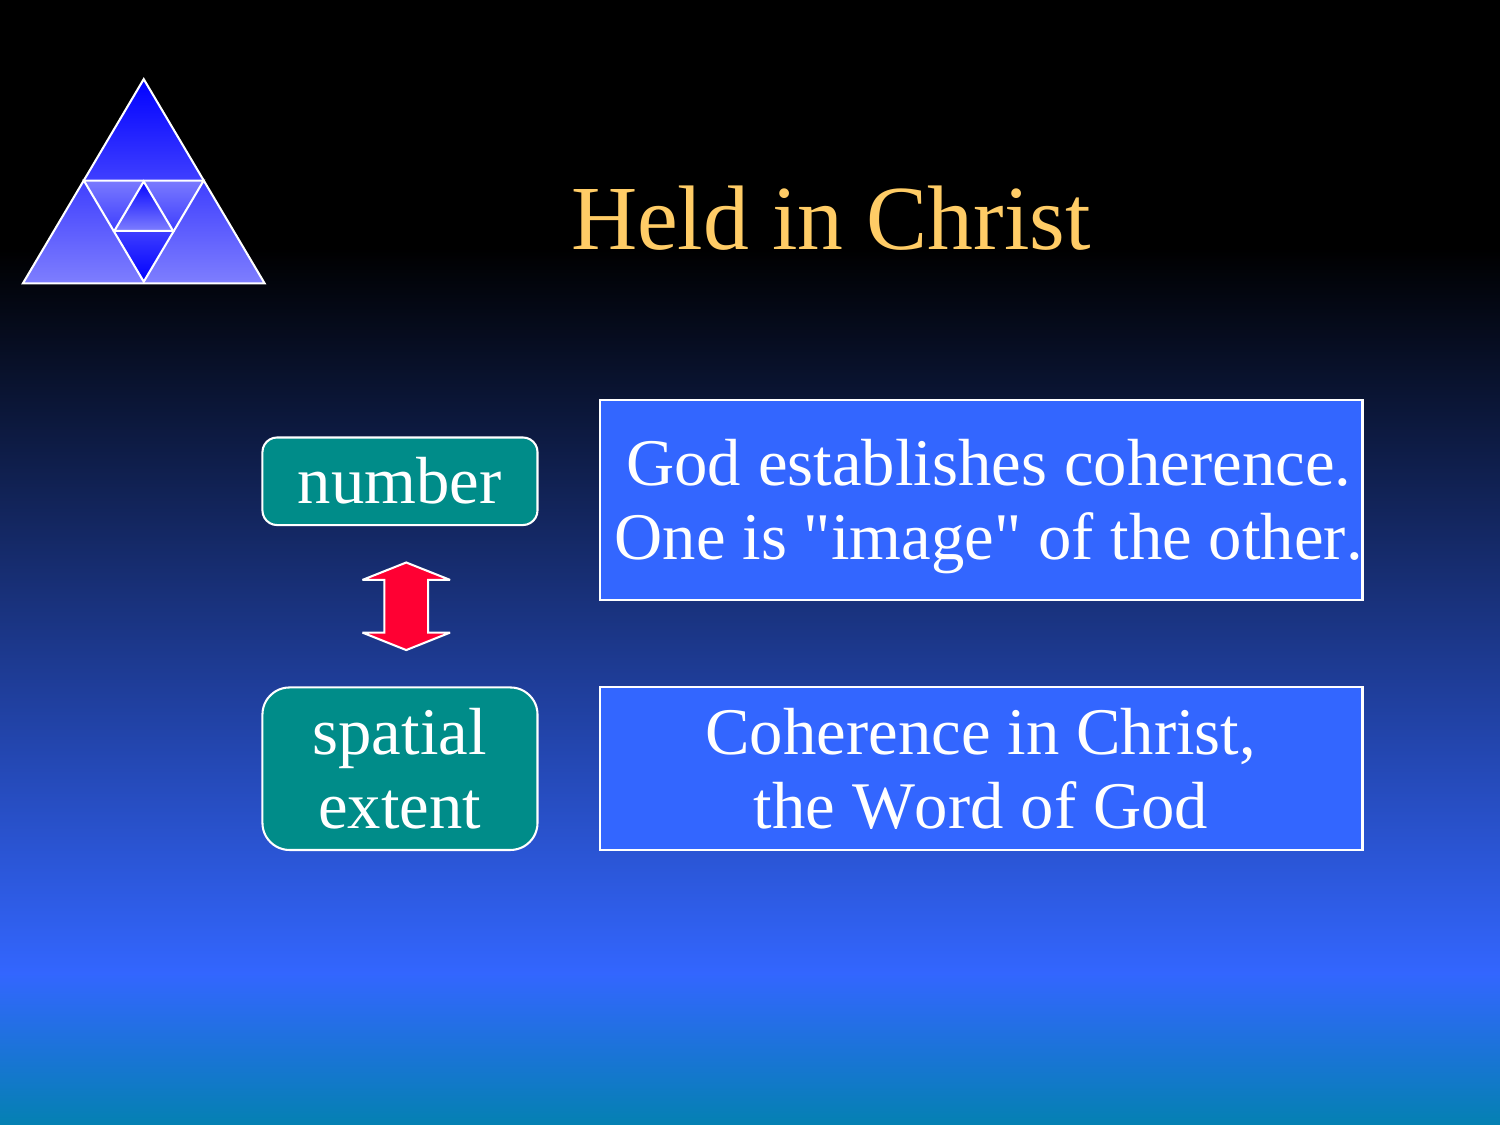

# Held in Christ
God establishes coherence.
One is "image" of the other.
number
spatial
extent
Coherence in Christ,
the Word of God